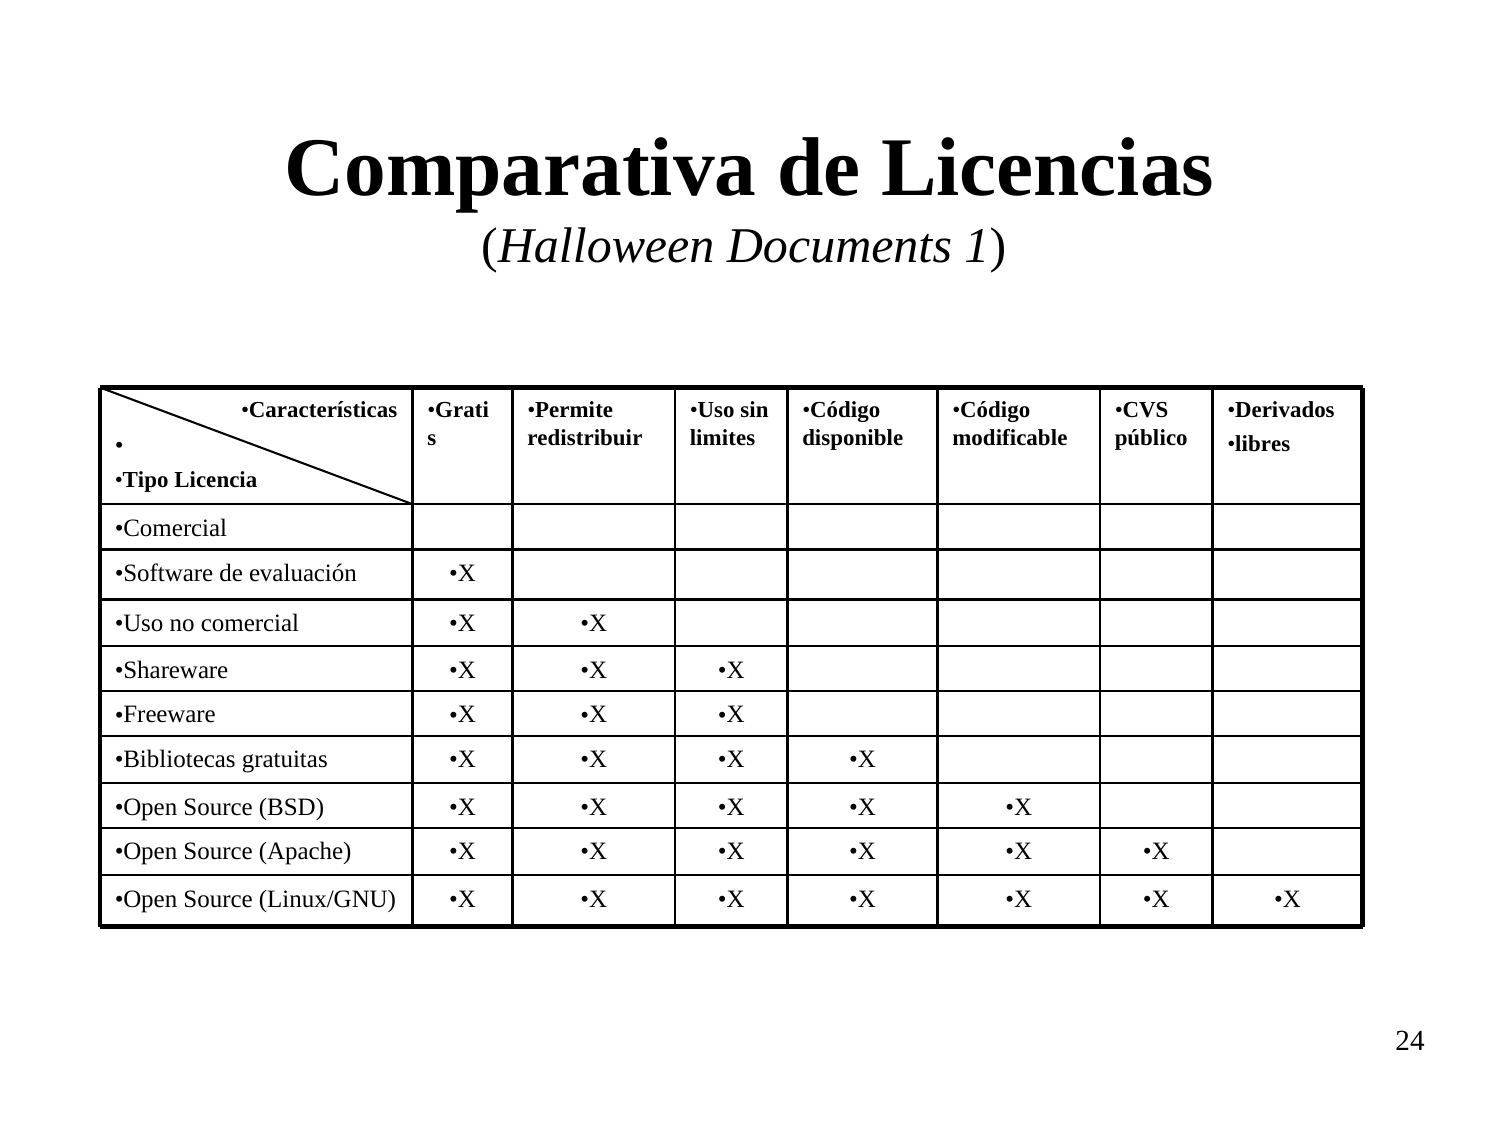

# Comparativa de Licencias (Halloween Documents 1)
Características
Tipo Licencia
Gratis
Permite redistribuir
Uso sin limites
Código disponible
Código modificable
CVS público
Derivados
libres
Comercial
Software de evaluación
X
Uso no comercial
X
X
Shareware
X
X
X
Freeware
X
X
X
Bibliotecas gratuitas
X
X
X
X
Open Source (BSD)
X
X
X
X
X
Open Source (Apache)
X
X
X
X
X
X
Open Source (Linux/GNU)
X
X
X
X
X
X
X
24